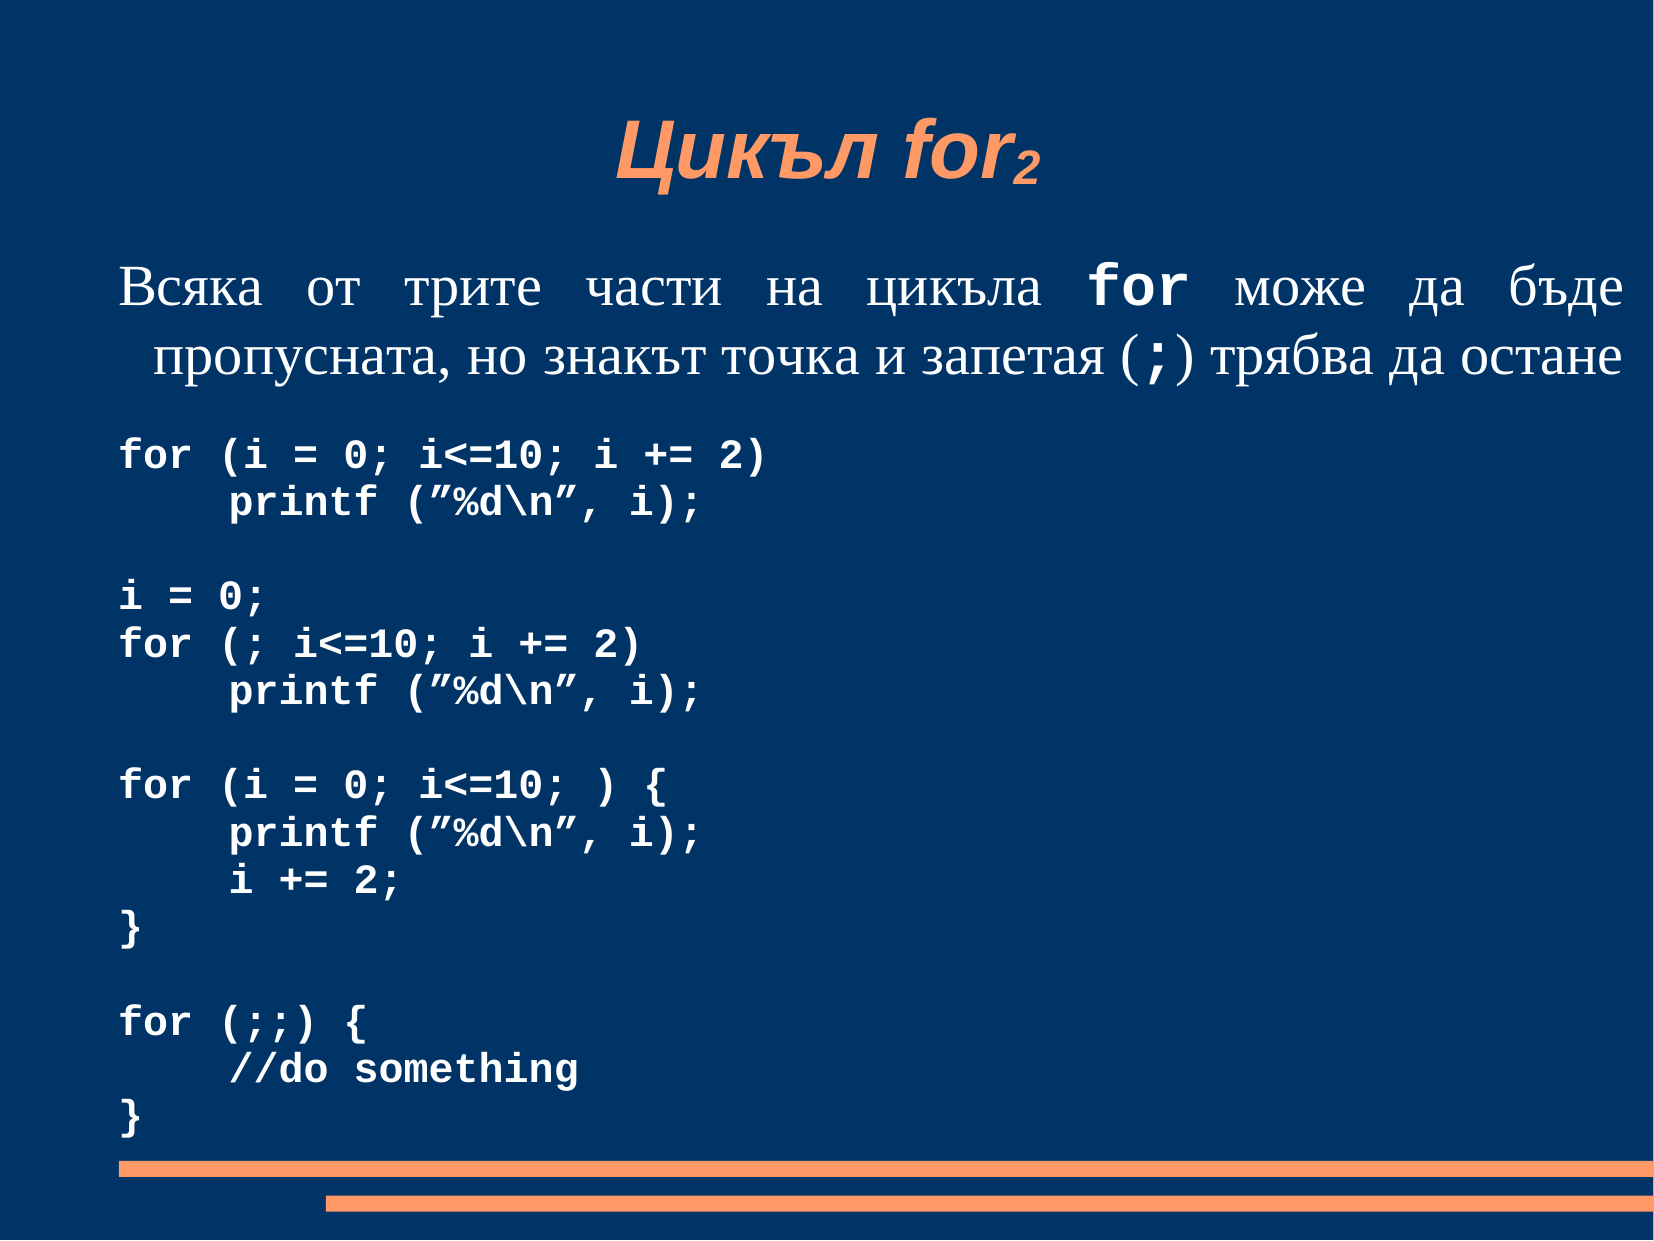

# Цикъл for2
Всяка от трите части на цикъла for може да бъде пропусната, но знакът точка и запетая (;) трябва да остане
for (i = 0; i<=10; i += 2)
	printf (”%d\n”, i);
i = 0;
for (; i<=10; i += 2)
	printf (”%d\n”, i);
for (i = 0; i<=10; ) {
	printf (”%d\n”, i);
	i += 2;
}
for (;;) {
	//do something
}